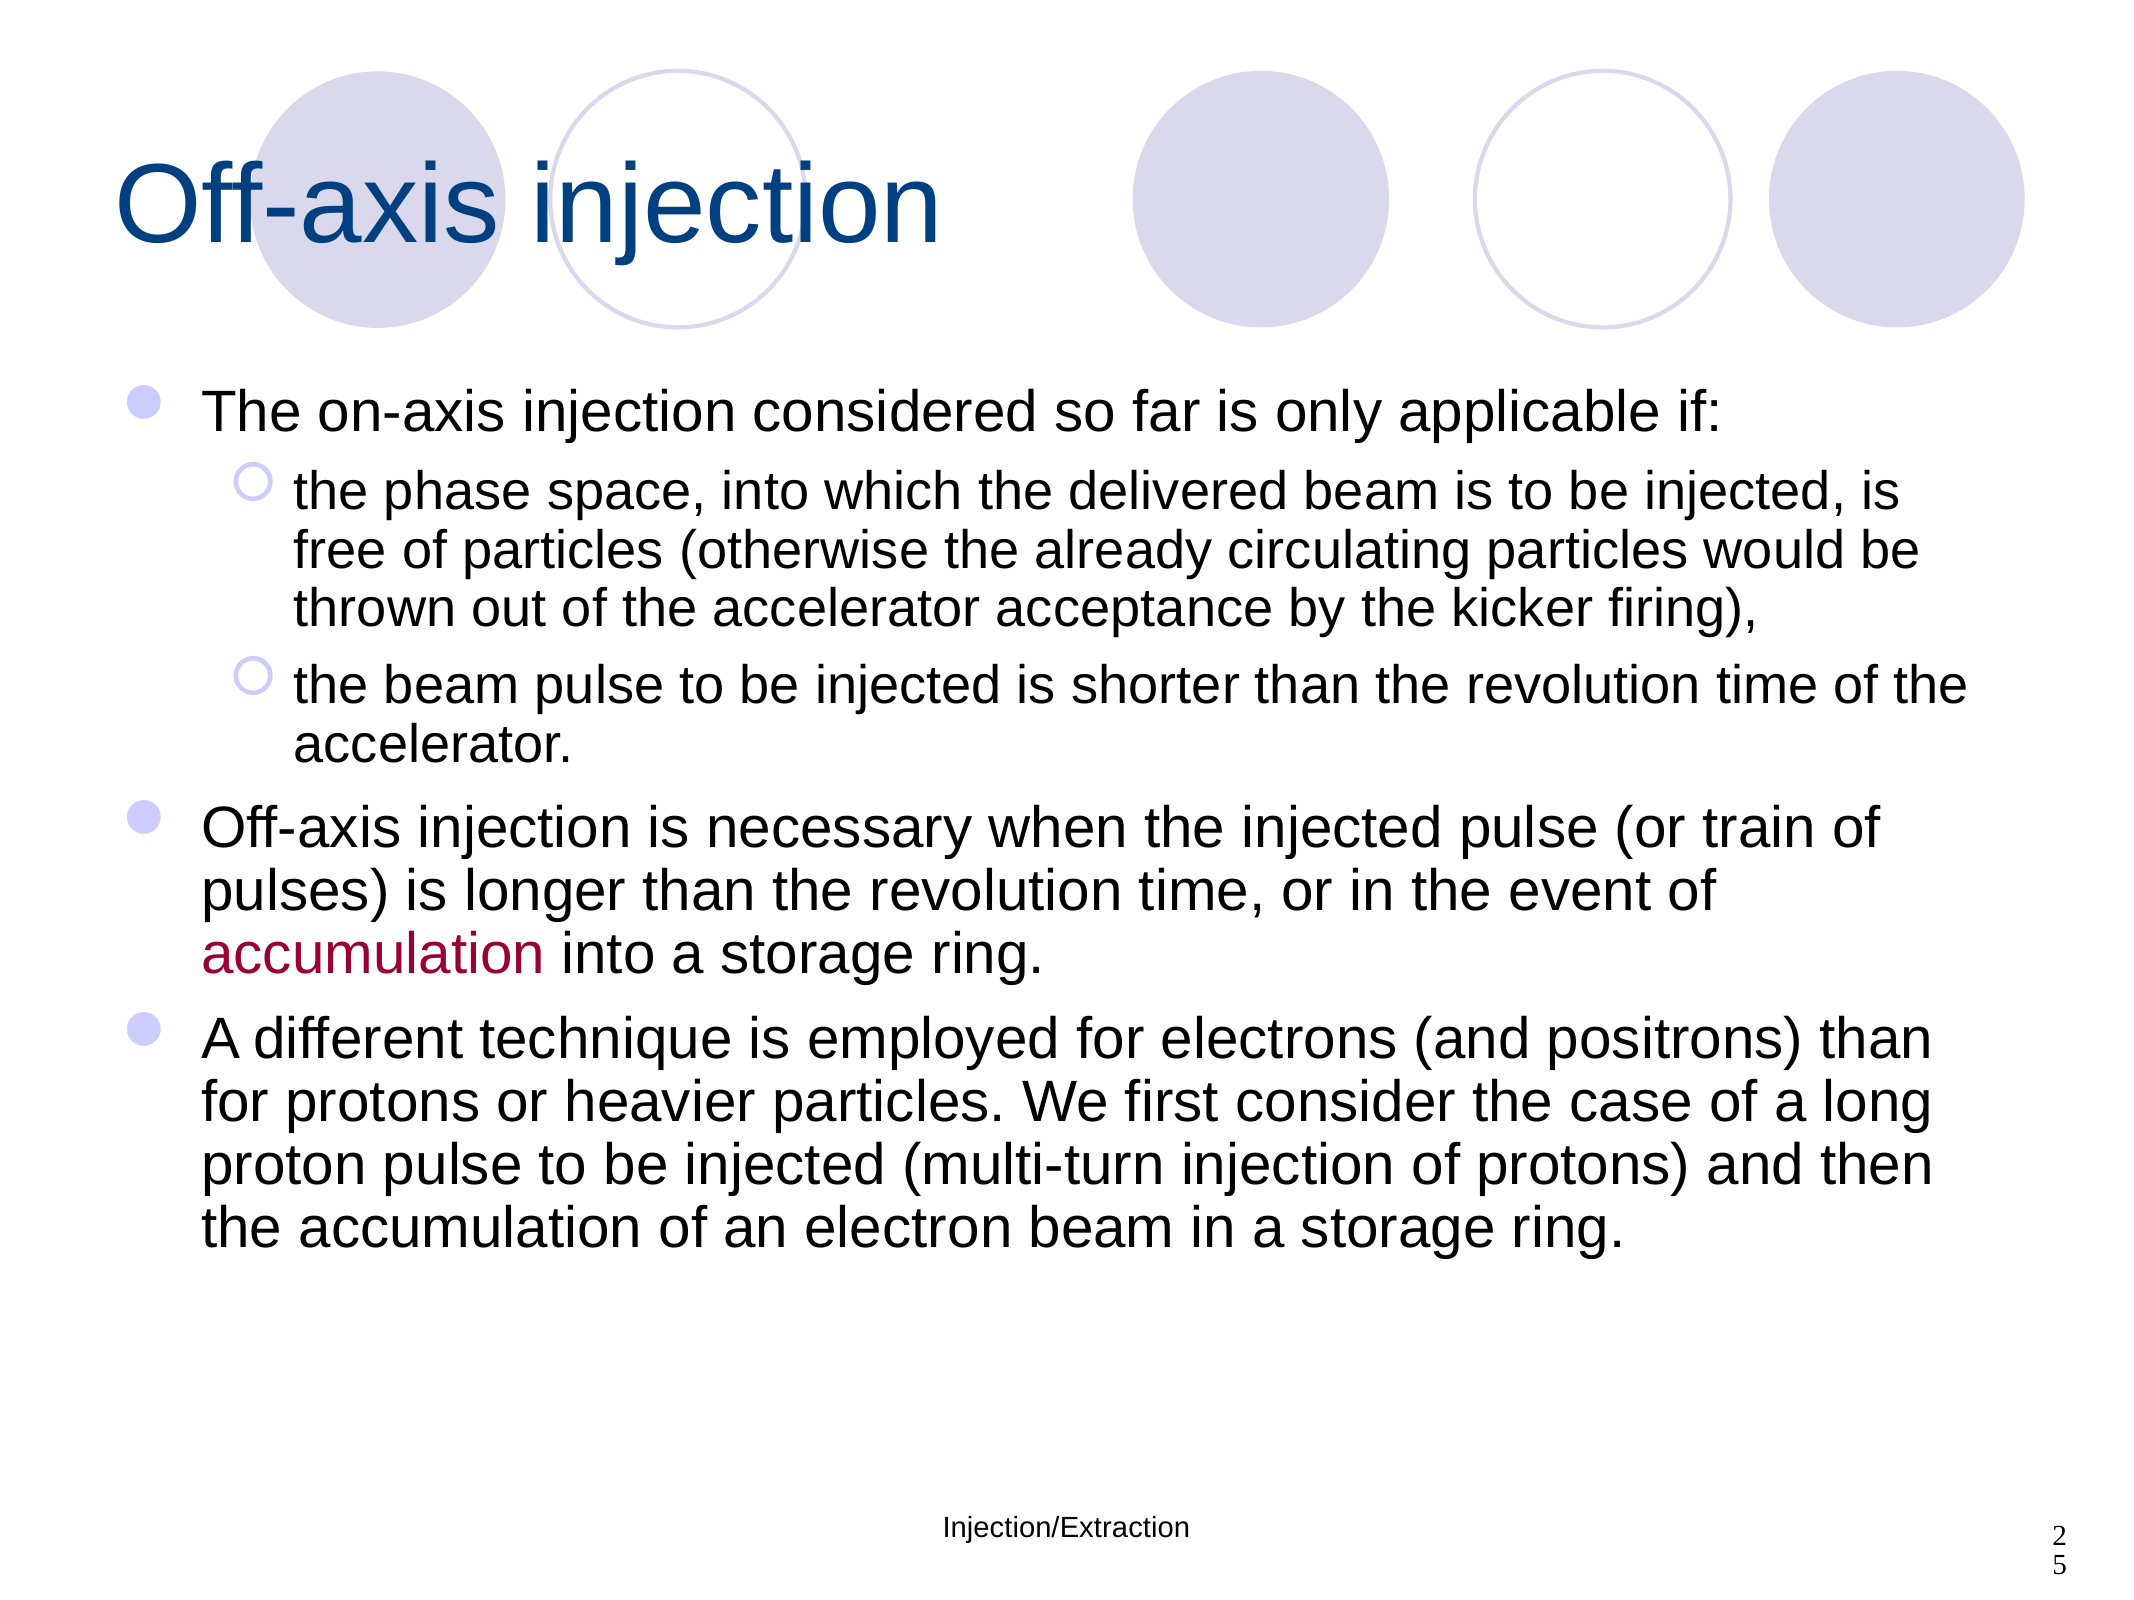

# Off-axis injection
The on-axis injection considered so far is only applicable if:
the phase space, into which the delivered beam is to be injected, is free of particles (otherwise the already circulating particles would be thrown out of the accelerator acceptance by the kicker firing),
the beam pulse to be injected is shorter than the revolution time of the accelerator.
Off-axis injection is necessary when the injected pulse (or train of pulses) is longer than the revolution time, or in the event of accumulation into a storage ring.
A different technique is employed for electrons (and positrons) than for protons or heavier particles. We first consider the case of a long proton pulse to be injected (multi-turn injection of protons) and then the accumulation of an electron beam in a storage ring.
25